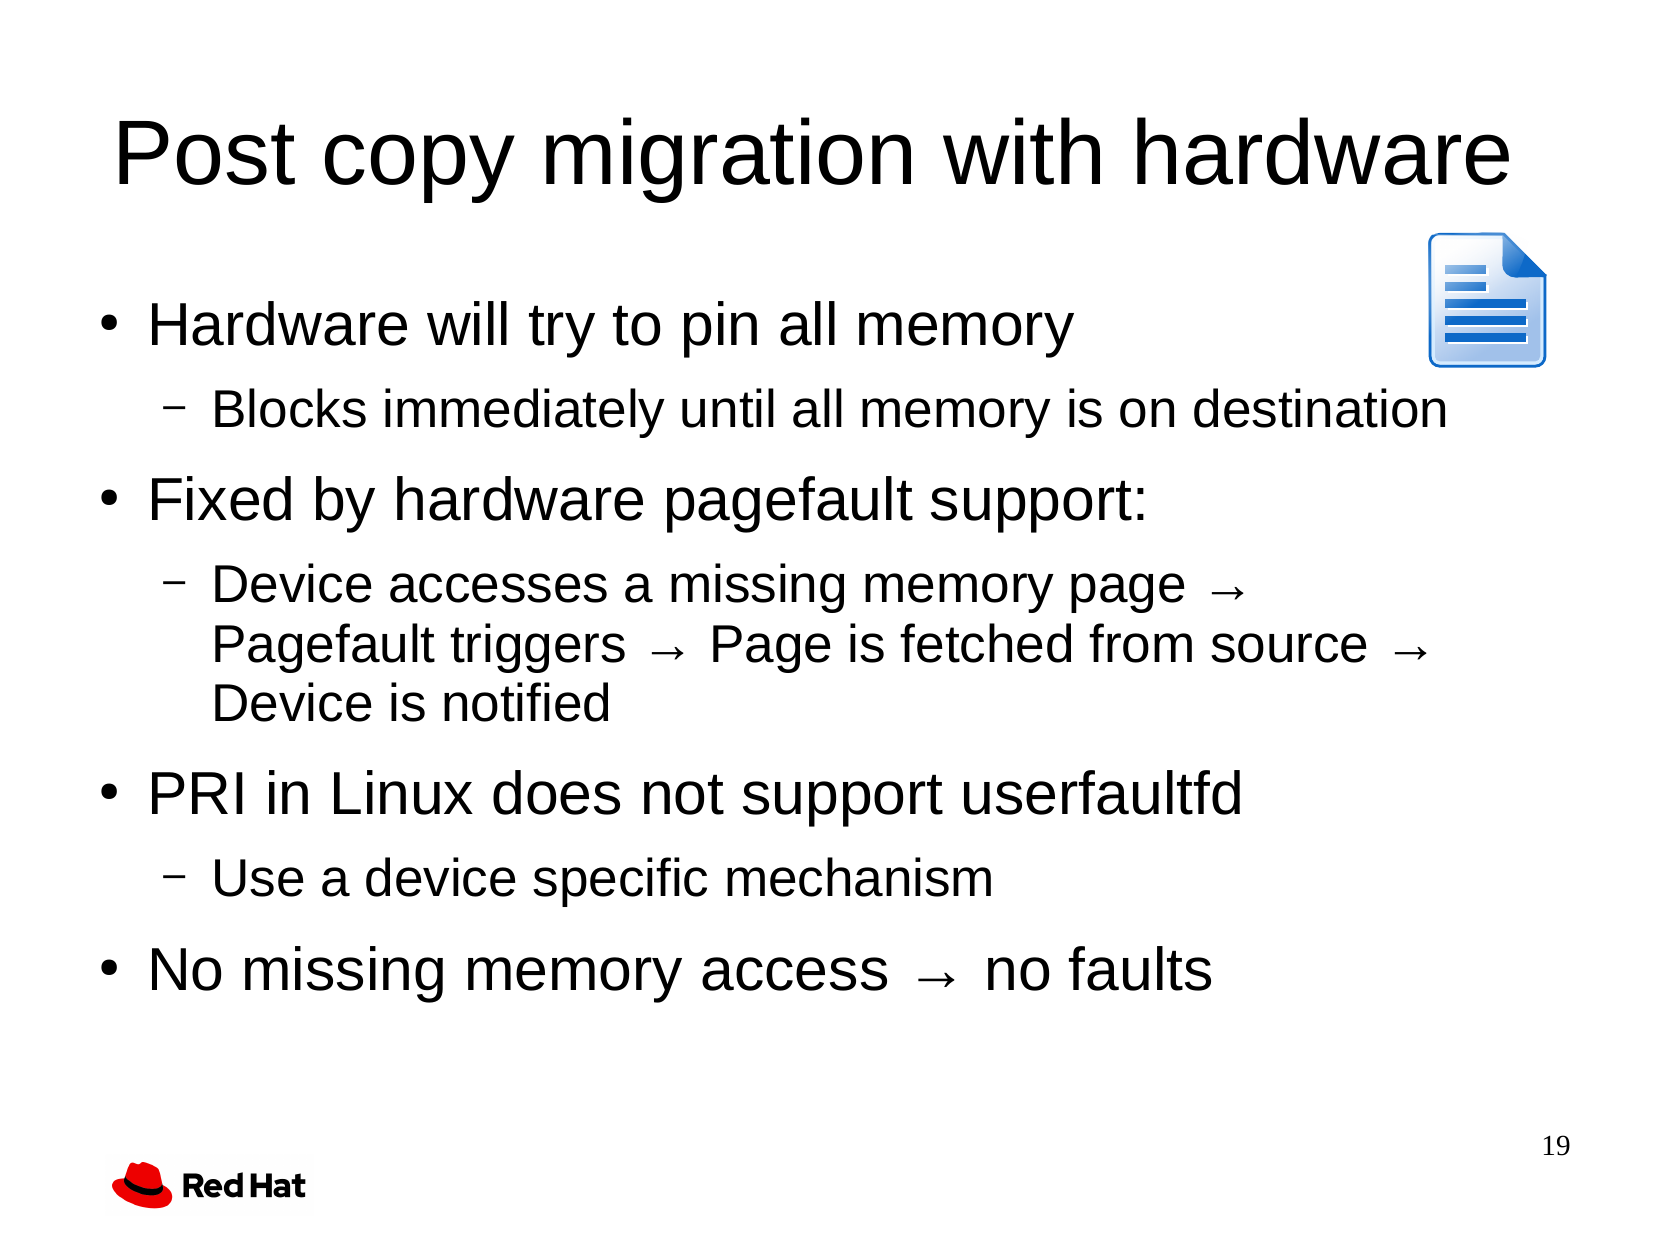

# Post copy migration with hardware
Hardware will try to pin all memory
Blocks immediately until all memory is on destination
Fixed by hardware pagefault support:
Device accesses a missing memory page →
Pagefault triggers → Page is fetched from source → Device is notified
PRI in Linux does not support userfaultfd
Use a device specific mechanism
No missing memory access → no faults
19